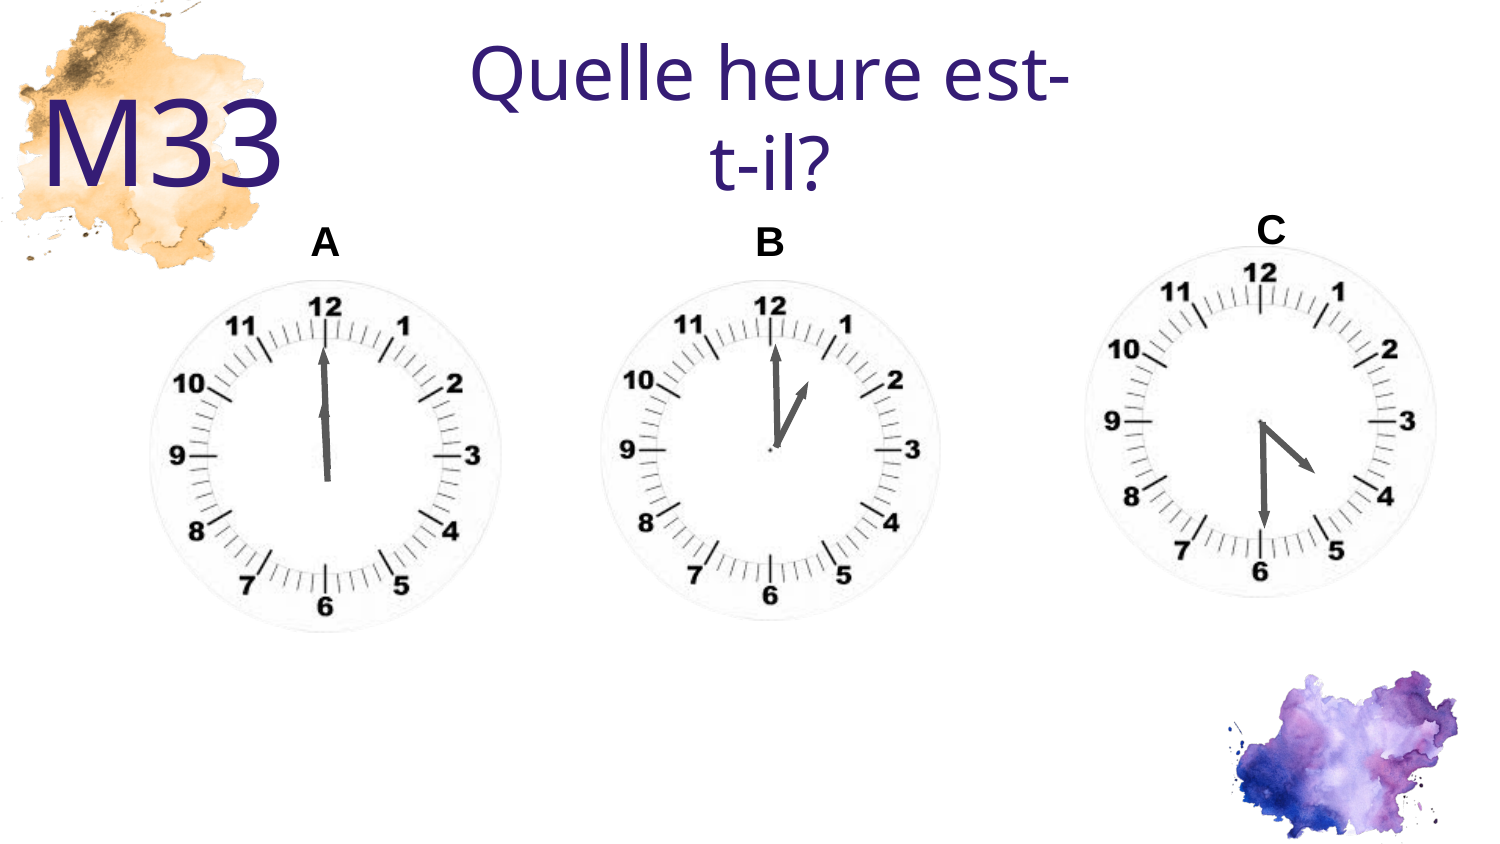

Quelle heure est-t-il?
M33
C
A
B